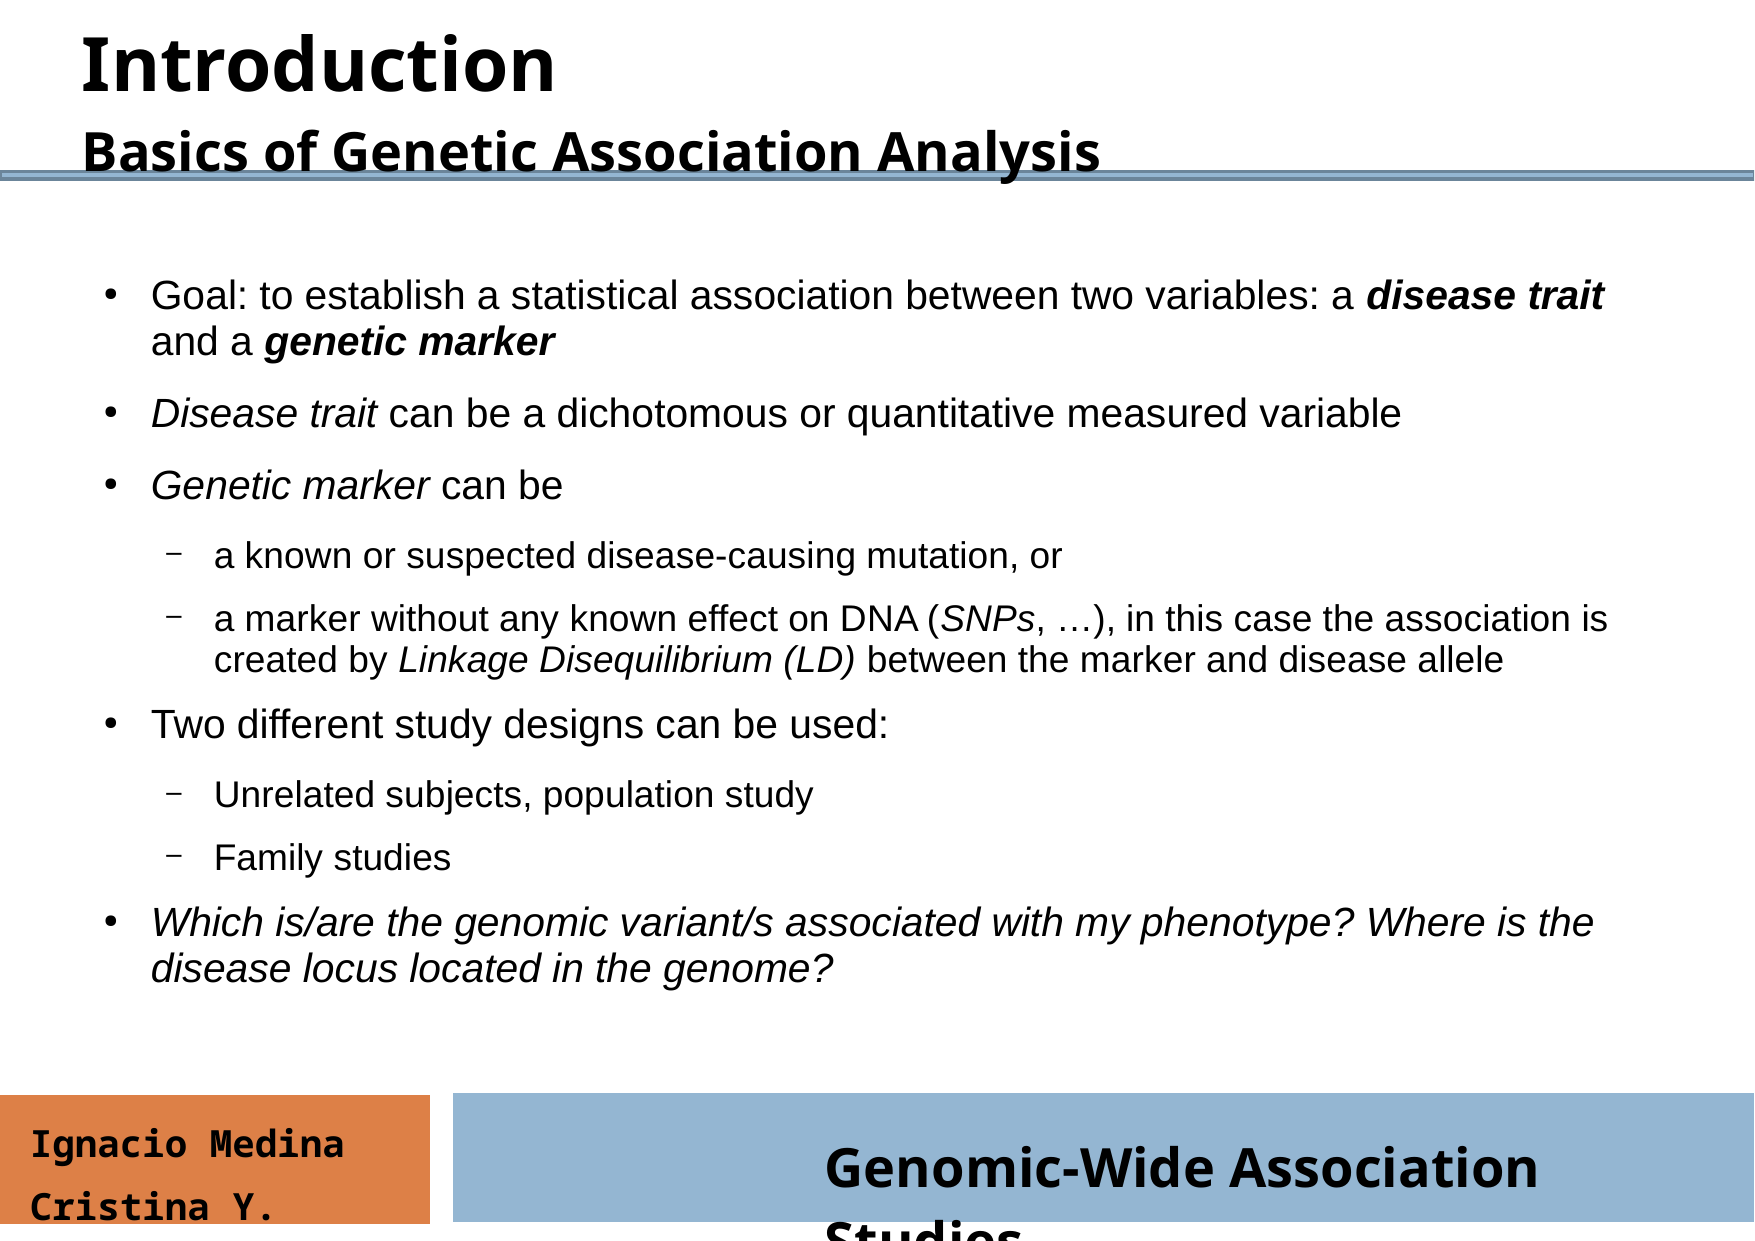

Introduction
Basics of Genetic Association Analysis
# Goal: to establish a statistical association between two variables: a disease trait and a genetic marker
Disease trait can be a dichotomous or quantitative measured variable
Genetic marker can be
a known or suspected disease-causing mutation, or
a marker without any known effect on DNA (SNPs, …), in this case the association is created by Linkage Disequilibrium (LD) between the marker and disease allele
Two different study designs can be used:
Unrelated subjects, population study
Family studies
Which is/are the genomic variant/s associated with my phenotype? Where is the disease locus located in the genome?
Ignacio Medina
Cristina Y. González
Genomic-Wide Association Studies